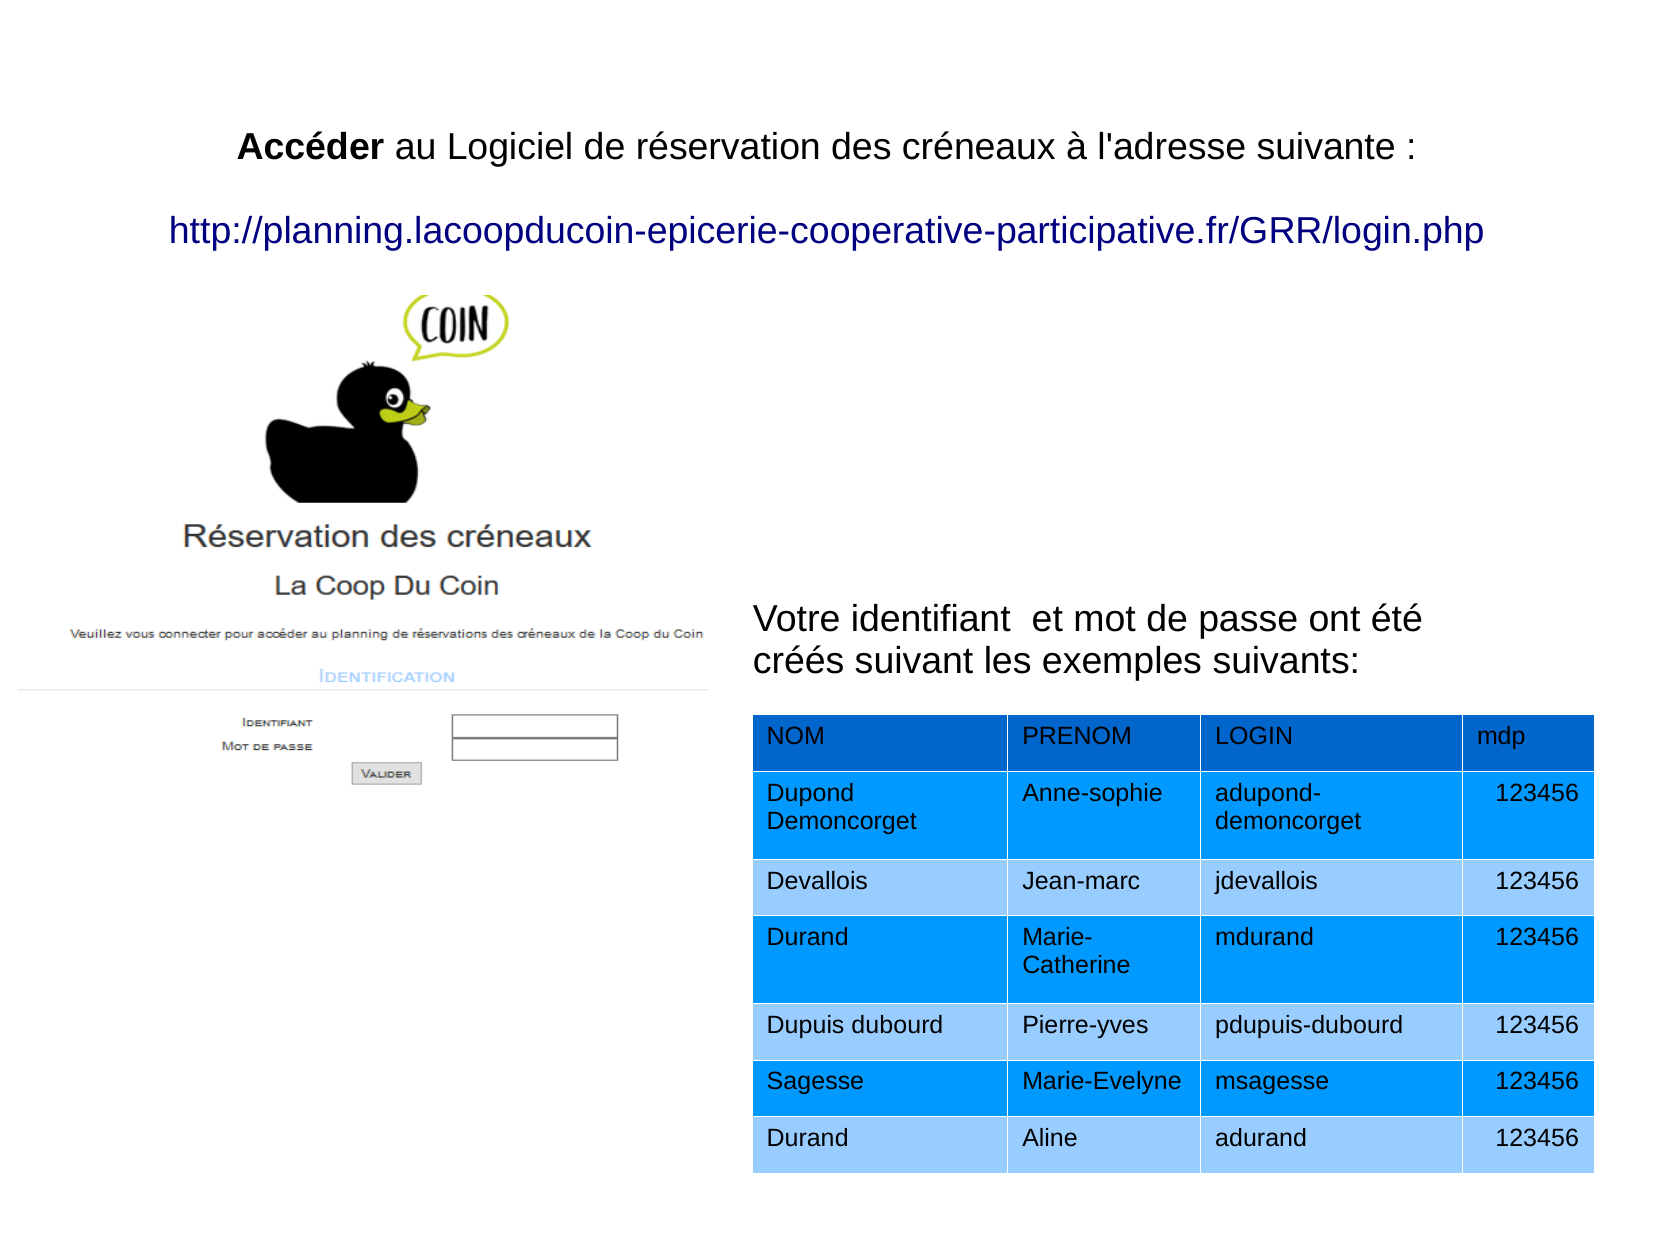

Accéder au Logiciel de réservation des créneaux à l'adresse suivante :
http://planning.lacoopducoin-epicerie-cooperative-participative.fr/GRR/login.php
Votre identifiant et mot de passe ont été créés suivant les exemples suivants:
| NOM | PRENOM | LOGIN | mdp |
| --- | --- | --- | --- |
| Dupond Demoncorget | Anne-sophie | adupond-demoncorget | 123456 |
| Devallois | Jean-marc | jdevallois | 123456 |
| Durand | Marie-Catherine | mdurand | 123456 |
| Dupuis dubourd | Pierre-yves | pdupuis-dubourd | 123456 |
| Sagesse | Marie-Evelyne | msagesse | 123456 |
| Durand | Aline | adurand | 123456 |